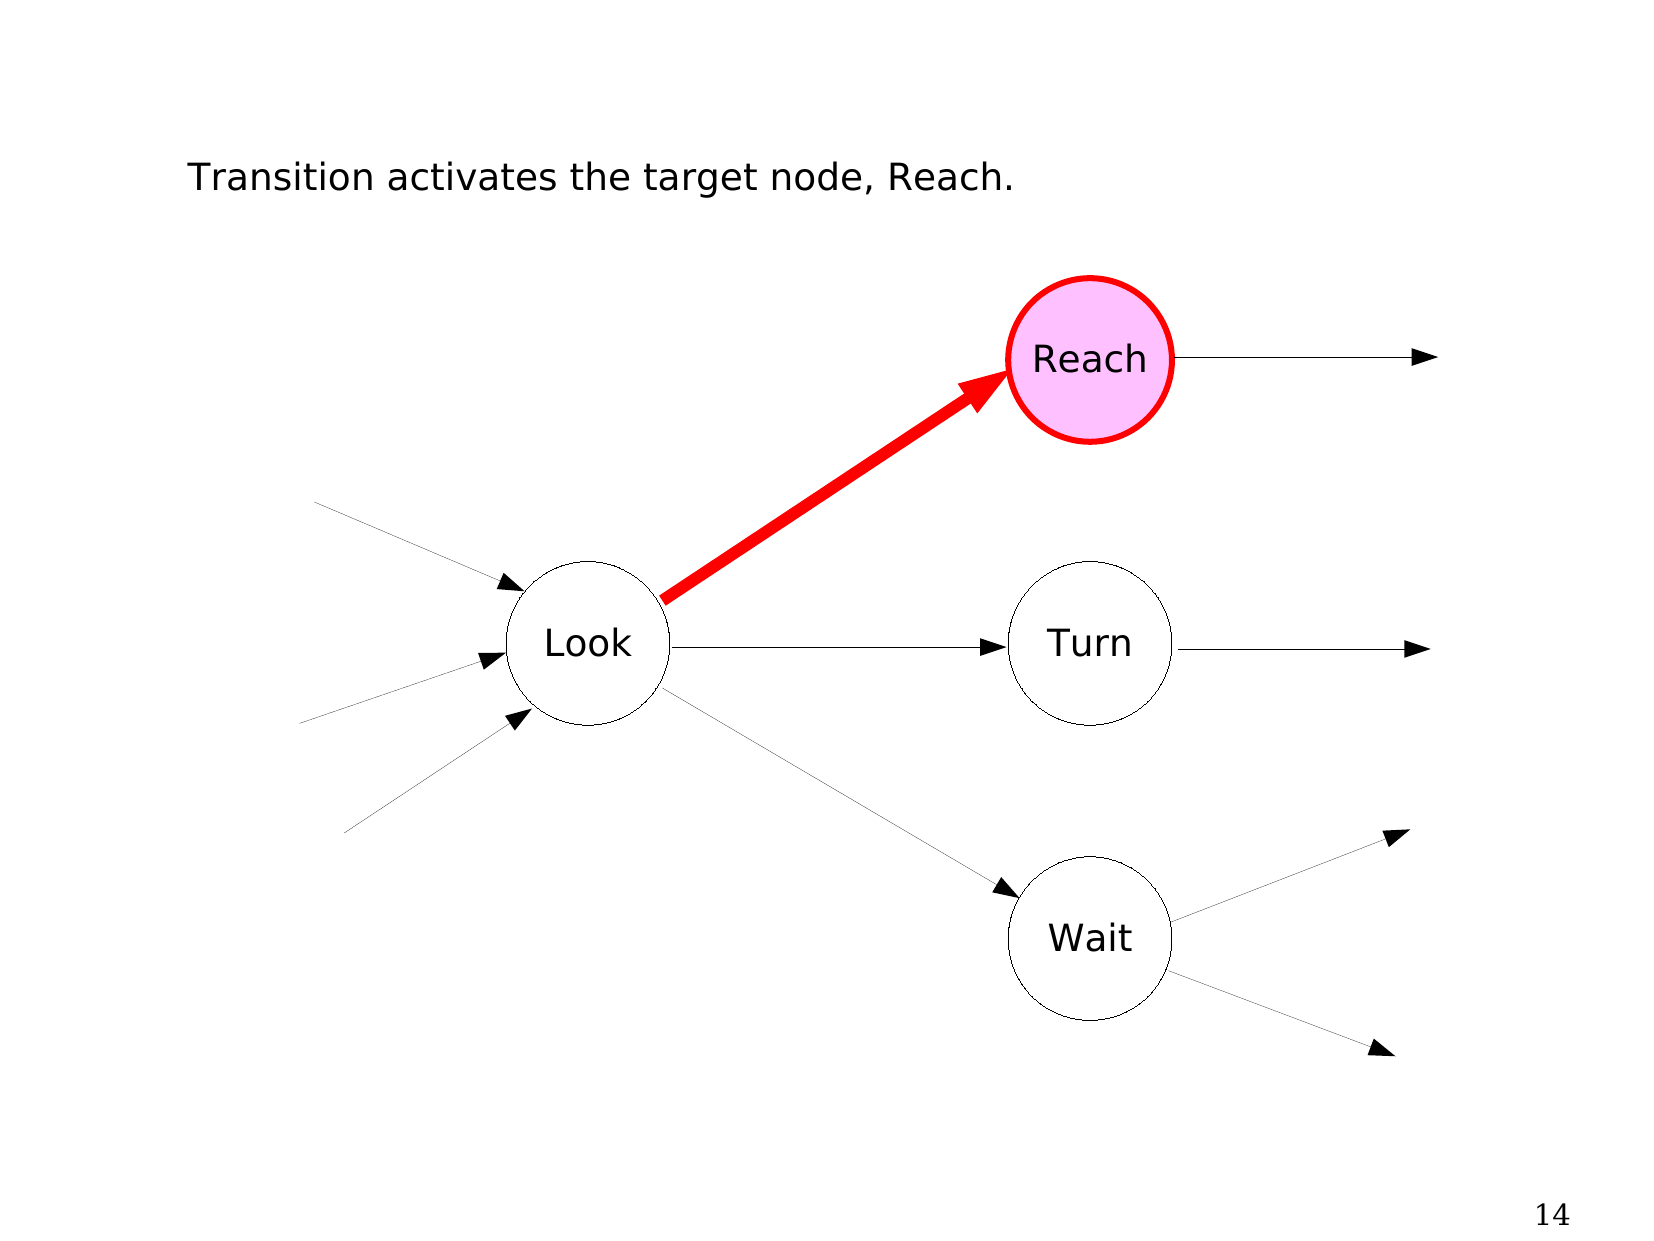

Transition activates the target node, Reach.
Reach
Look
Turn
Wait
14